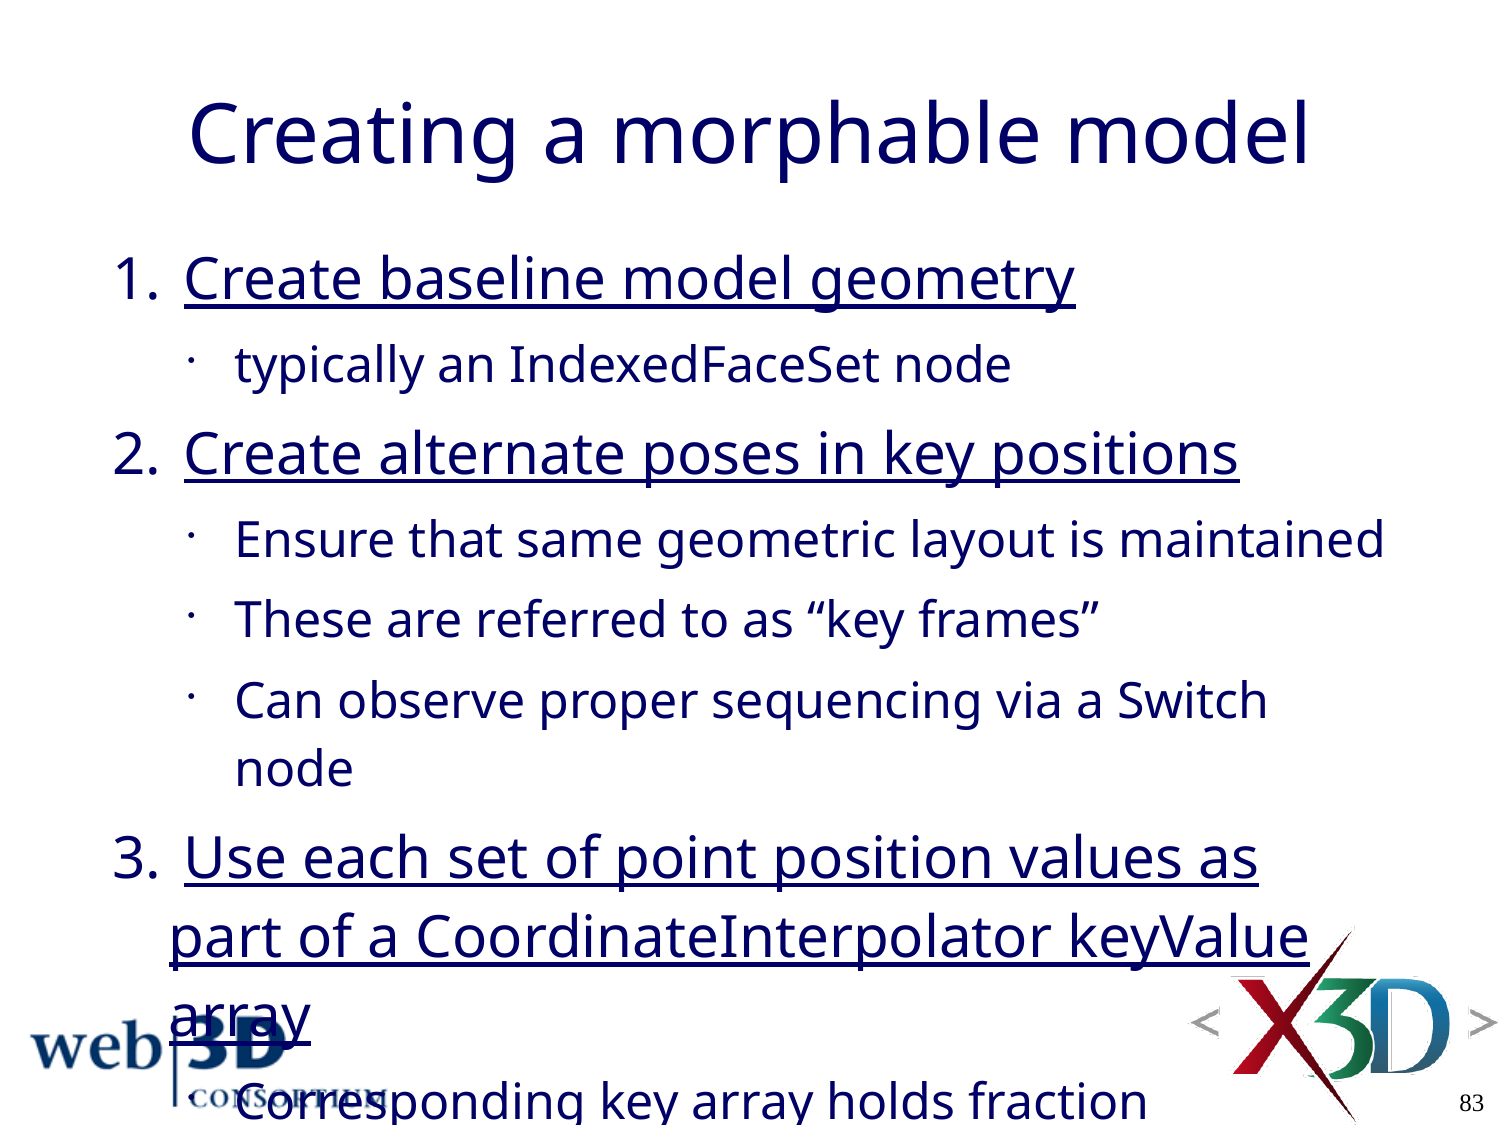

# Creating a morphable model
 Create baseline model geometry
typically an IndexedFaceSet node
 Create alternate poses in key positions
Ensure that same geometric layout is maintained
These are referred to as “key frames”
Can observe proper sequencing via a Switch node
 Use each set of point position values as part of a CoordinateInterpolator keyValue array
Corresponding key array holds fraction durations, similar to any other interpolator node